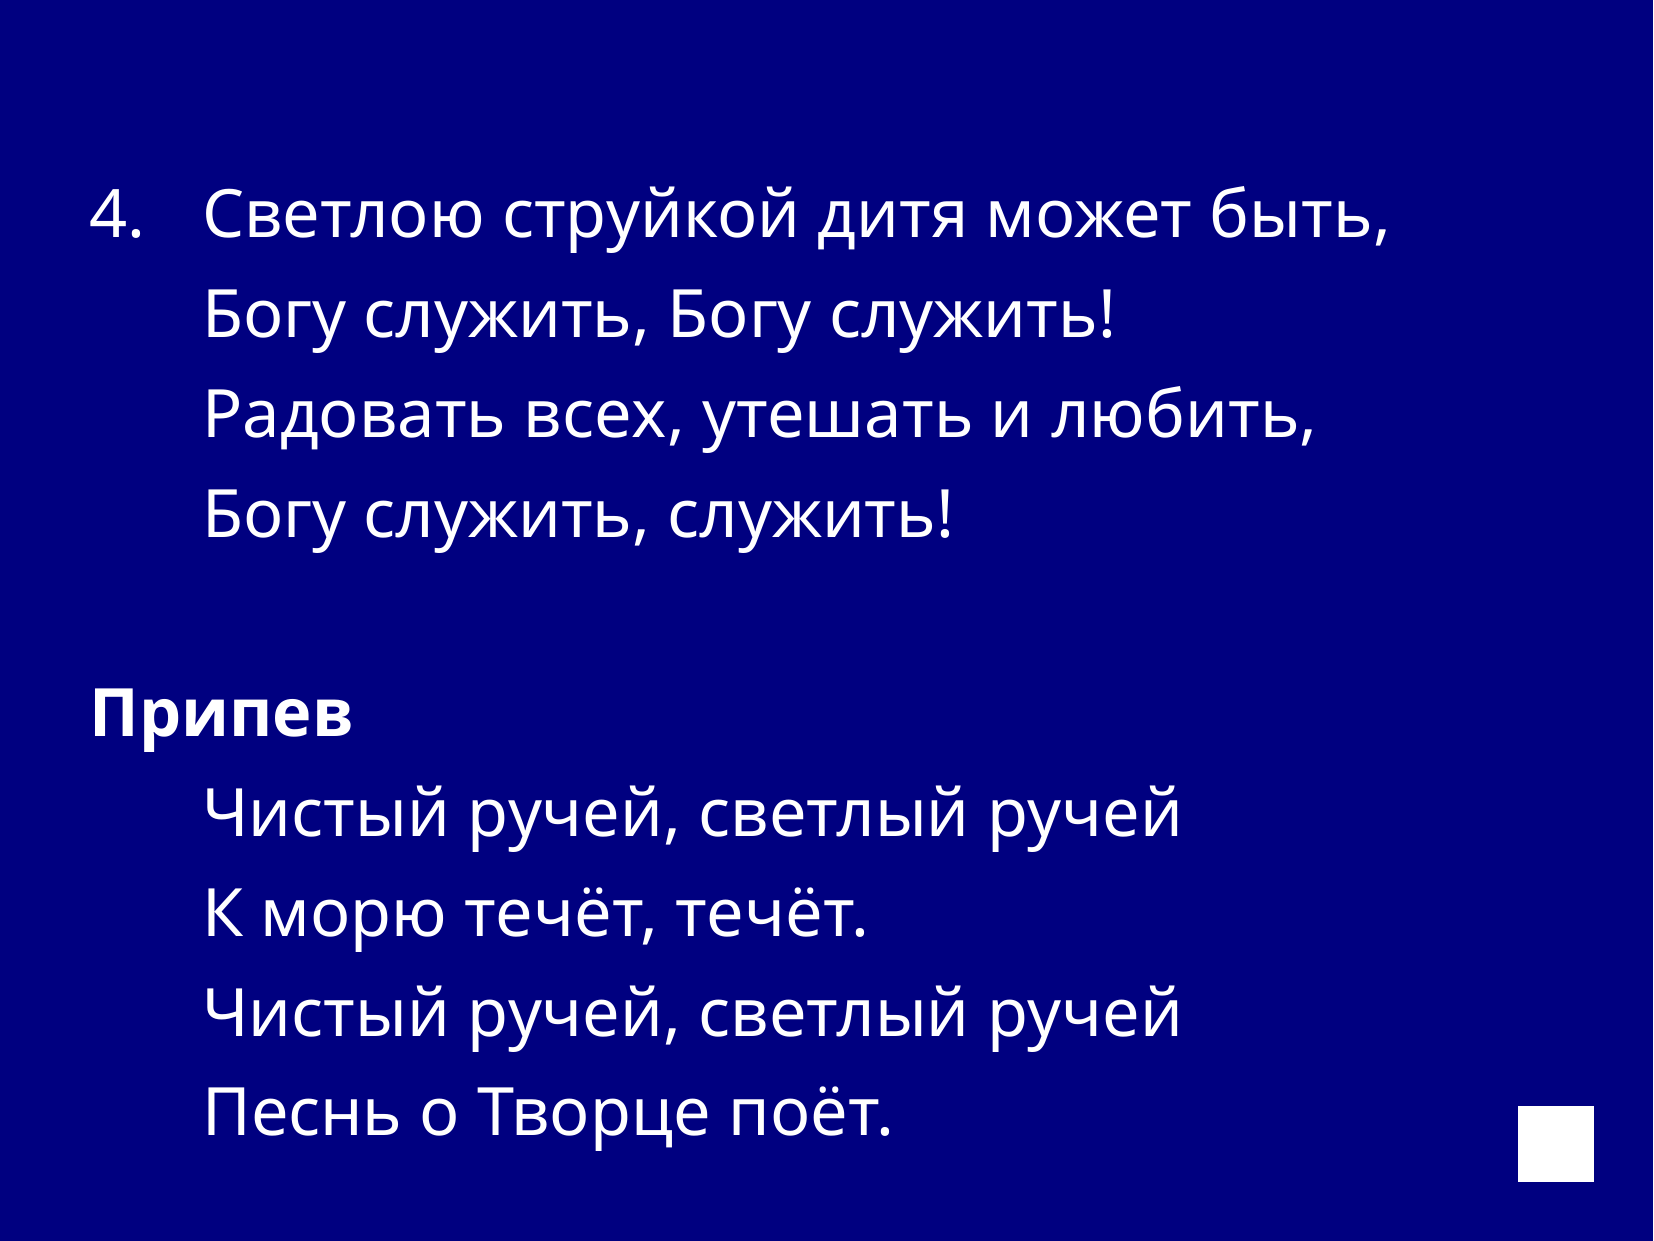

4.	Светлою струйкой дитя может быть,
	Богу служить, Богу служить!
	Радовать всех, утешать и любить,
	Богу служить, служить!
Припев
	Чистый ручей, светлый ручей
	К морю течёт, течёт.
	Чистый ручей, светлый ручей
	Песнь о Творце поёт.